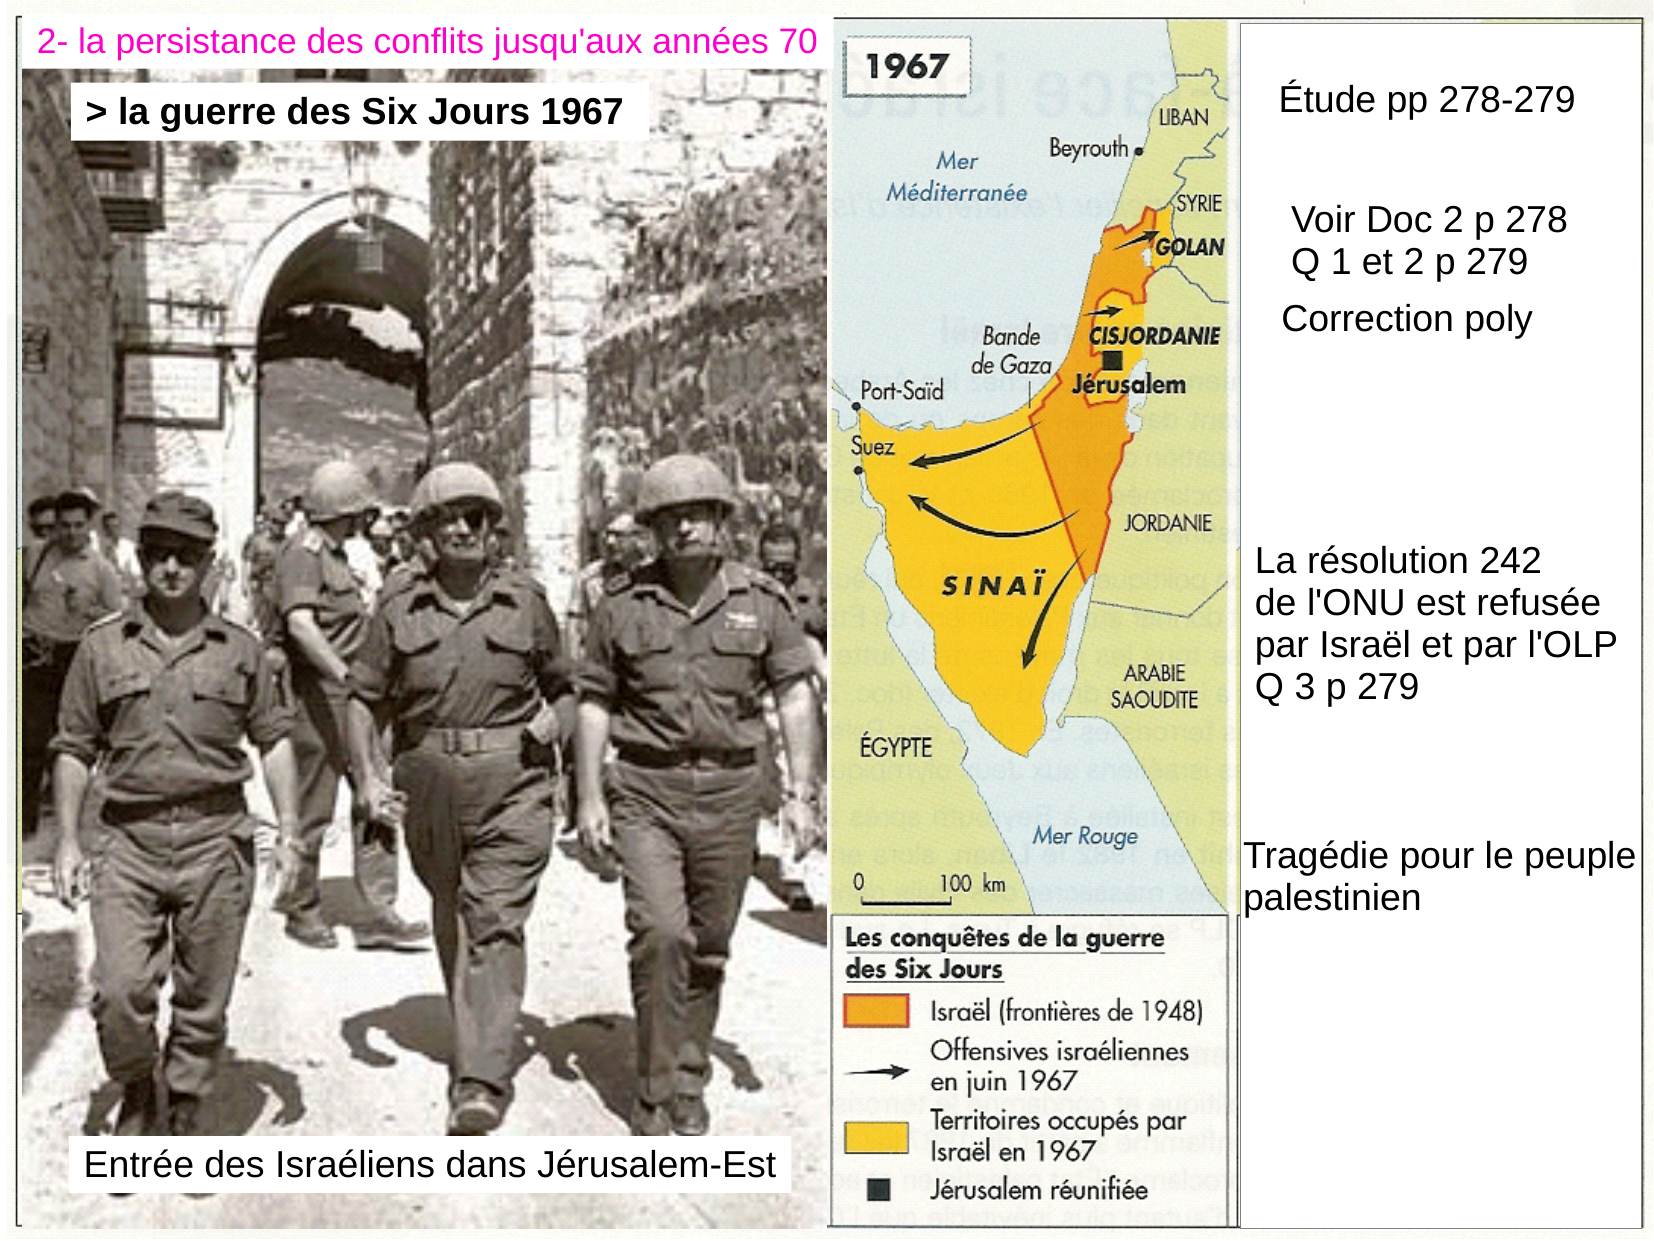

2- la persistance des conflits jusqu'aux années 70
Étude pp 278-279
> la guerre des Six Jours 1967
Voir Doc 2 p 278
Q 1 et 2 p 279
Correction poly
La résolution 242
de l'ONU est refusée
par Israël et par l'OLP
Q 3 p 279
Tragédie pour le peuple
palestinien
Entrée des Israéliens dans Jérusalem-Est